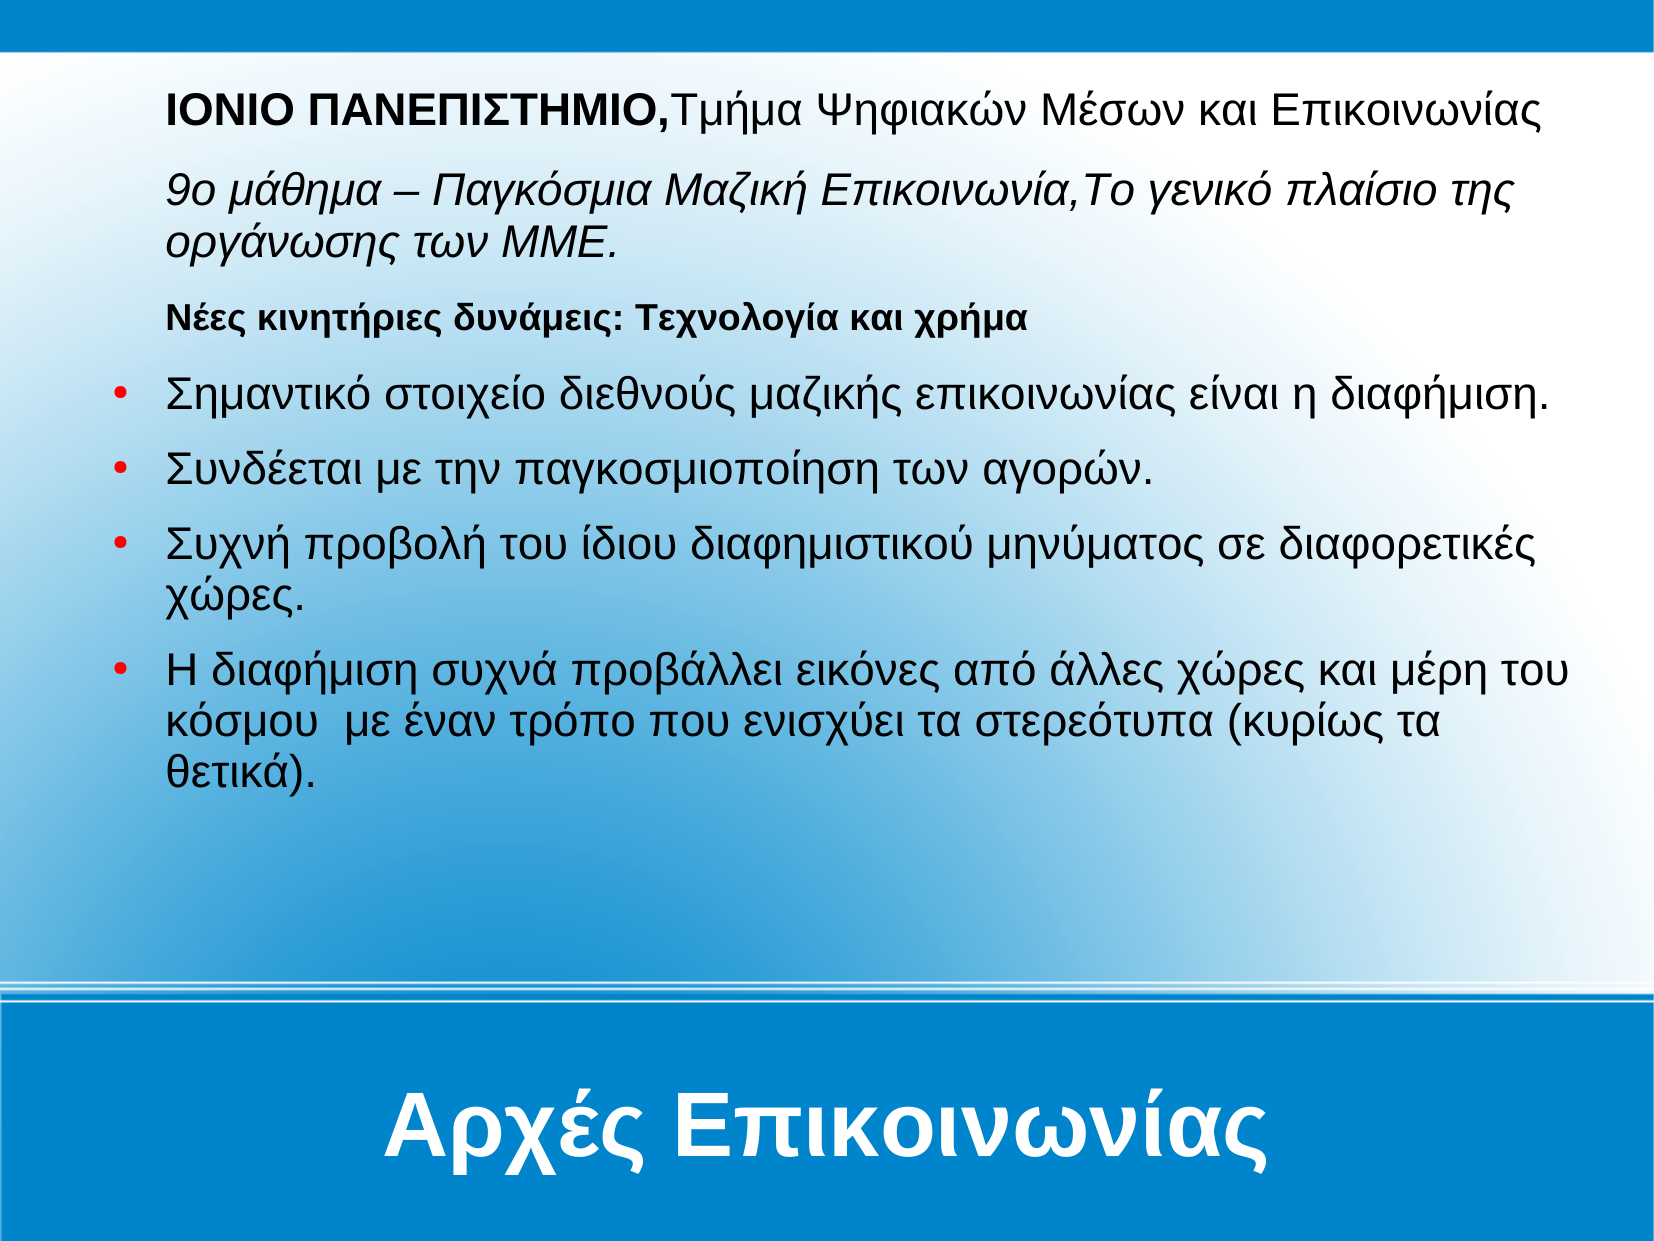

ΙΟΝΙΟ ΠΑΝΕΠΙΣΤΗΜΙΟ,Τμήμα Ψηφιακών Μέσων και Επικοινωνίας
9ο μάθημα – Παγκόσμια Μαζική Επικοινωνία,Το γενικό πλαίσιο της οργάνωσης των ΜΜΕ.
Νέες κινητήριες δυνάμεις: Τεχνολογία και χρήμα
Σημαντικό στοιχείο διεθνούς μαζικής επικοινωνίας είναι η διαφήμιση.
Συνδέεται με την παγκοσμιοποίηση των αγορών.
Συχνή προβολή του ίδιου διαφημιστικού μηνύματος σε διαφορετικές χώρες.
Η διαφήμιση συχνά προβάλλει εικόνες από άλλες χώρες και μέρη του κόσμου με έναν τρόπο που ενισχύει τα στερεότυπα (κυρίως τα θετικά).
# Αρχές Επικοινωνίας